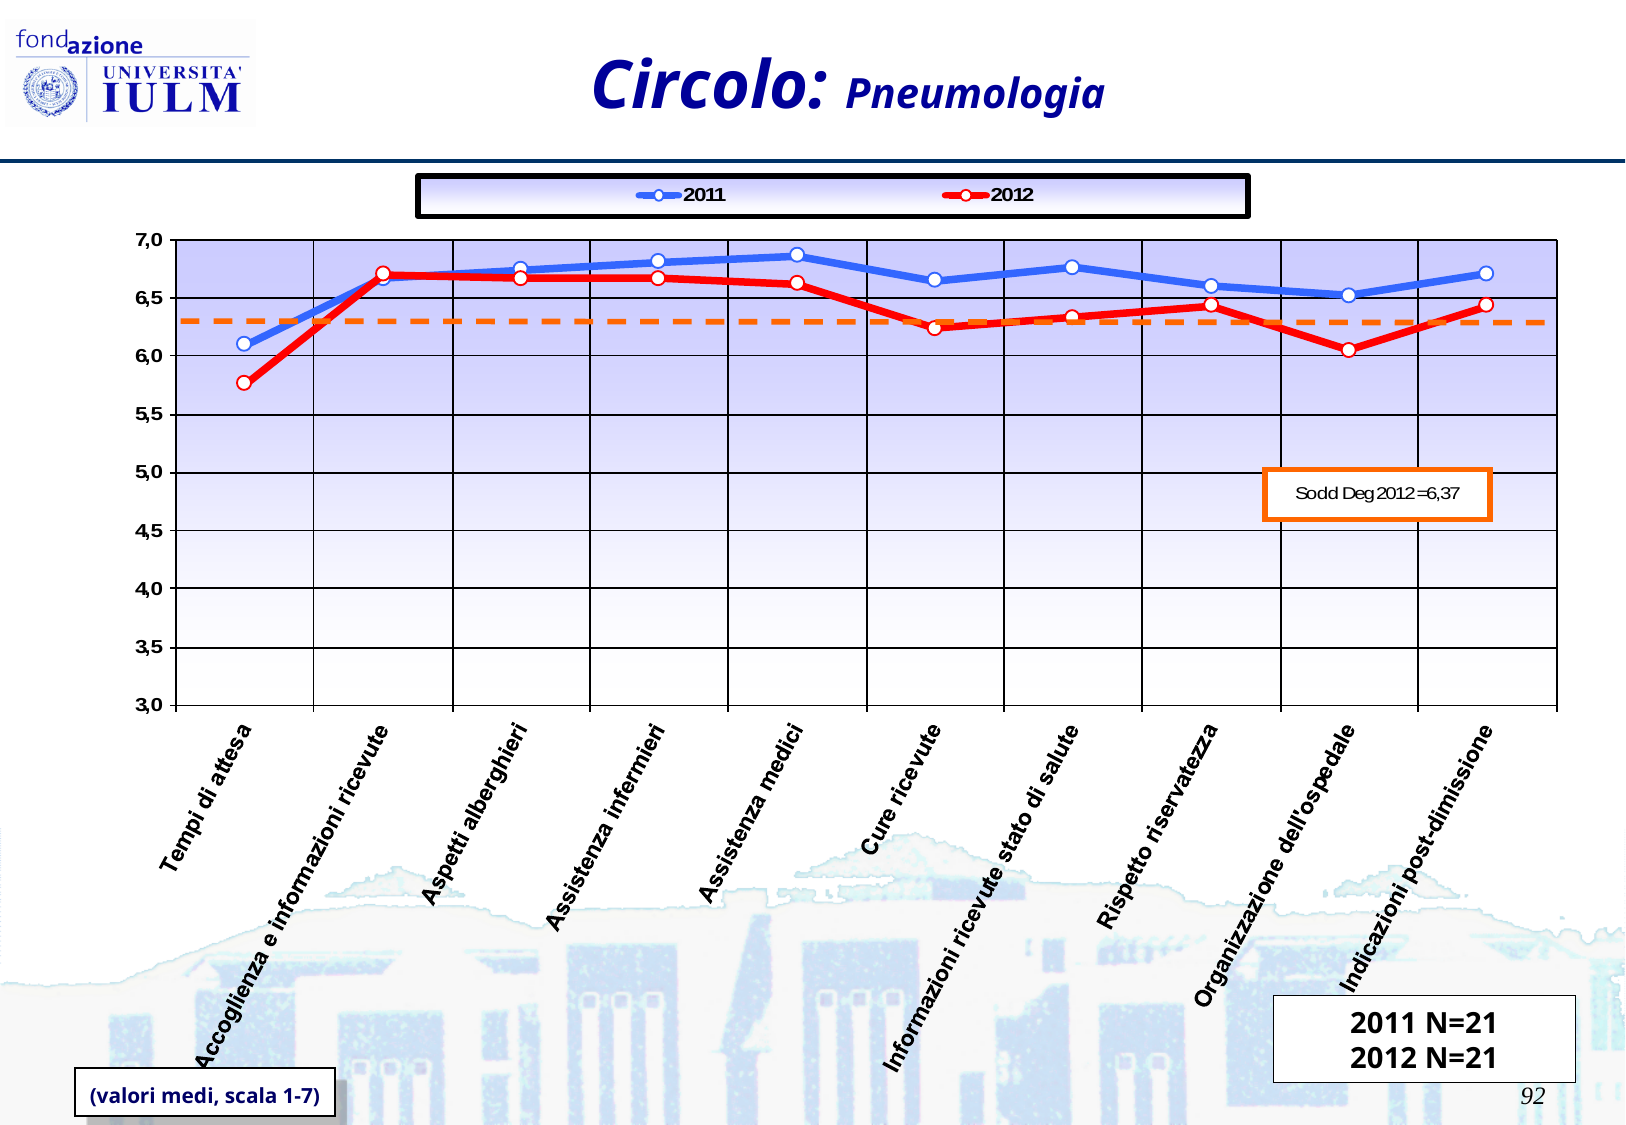

Circolo: Pneumologia
2011 N=21
2012 N=21
(valori medi, scala 1-7)